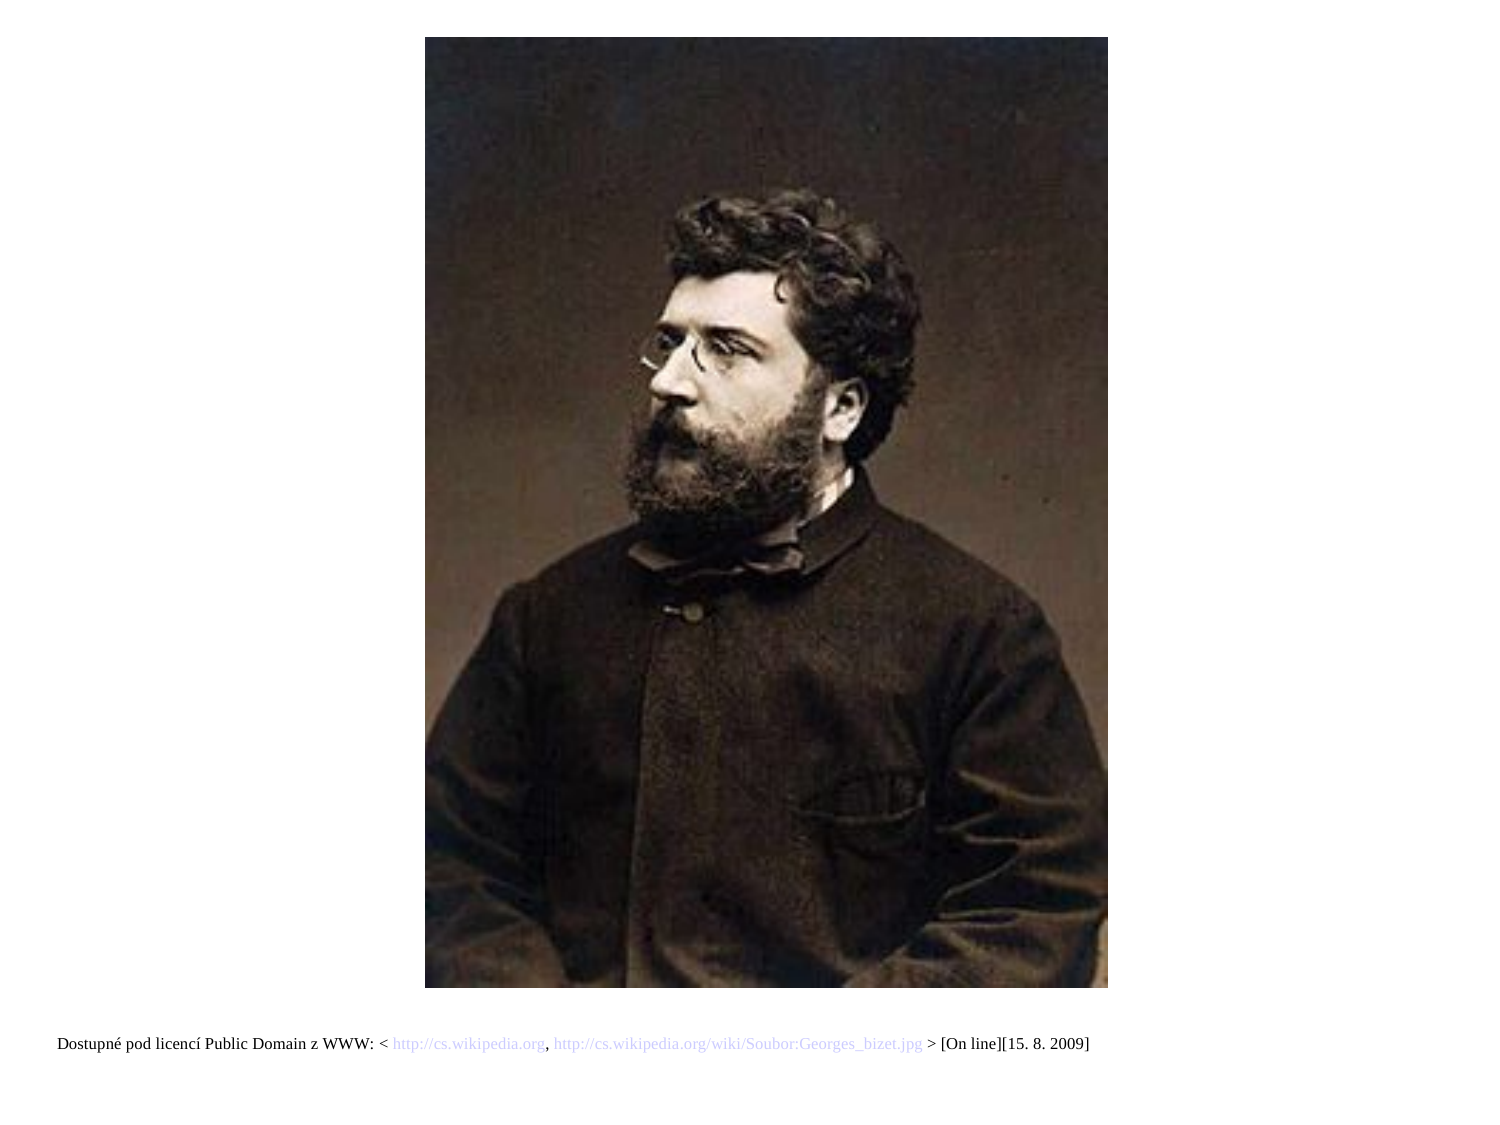

Dostupné pod licencí Public Domain z WWW: < http://cs.wikipedia.org, http://cs.wikipedia.org/wiki/Soubor:Georges_bizet.jpg > [On line][15. 8. 2009]